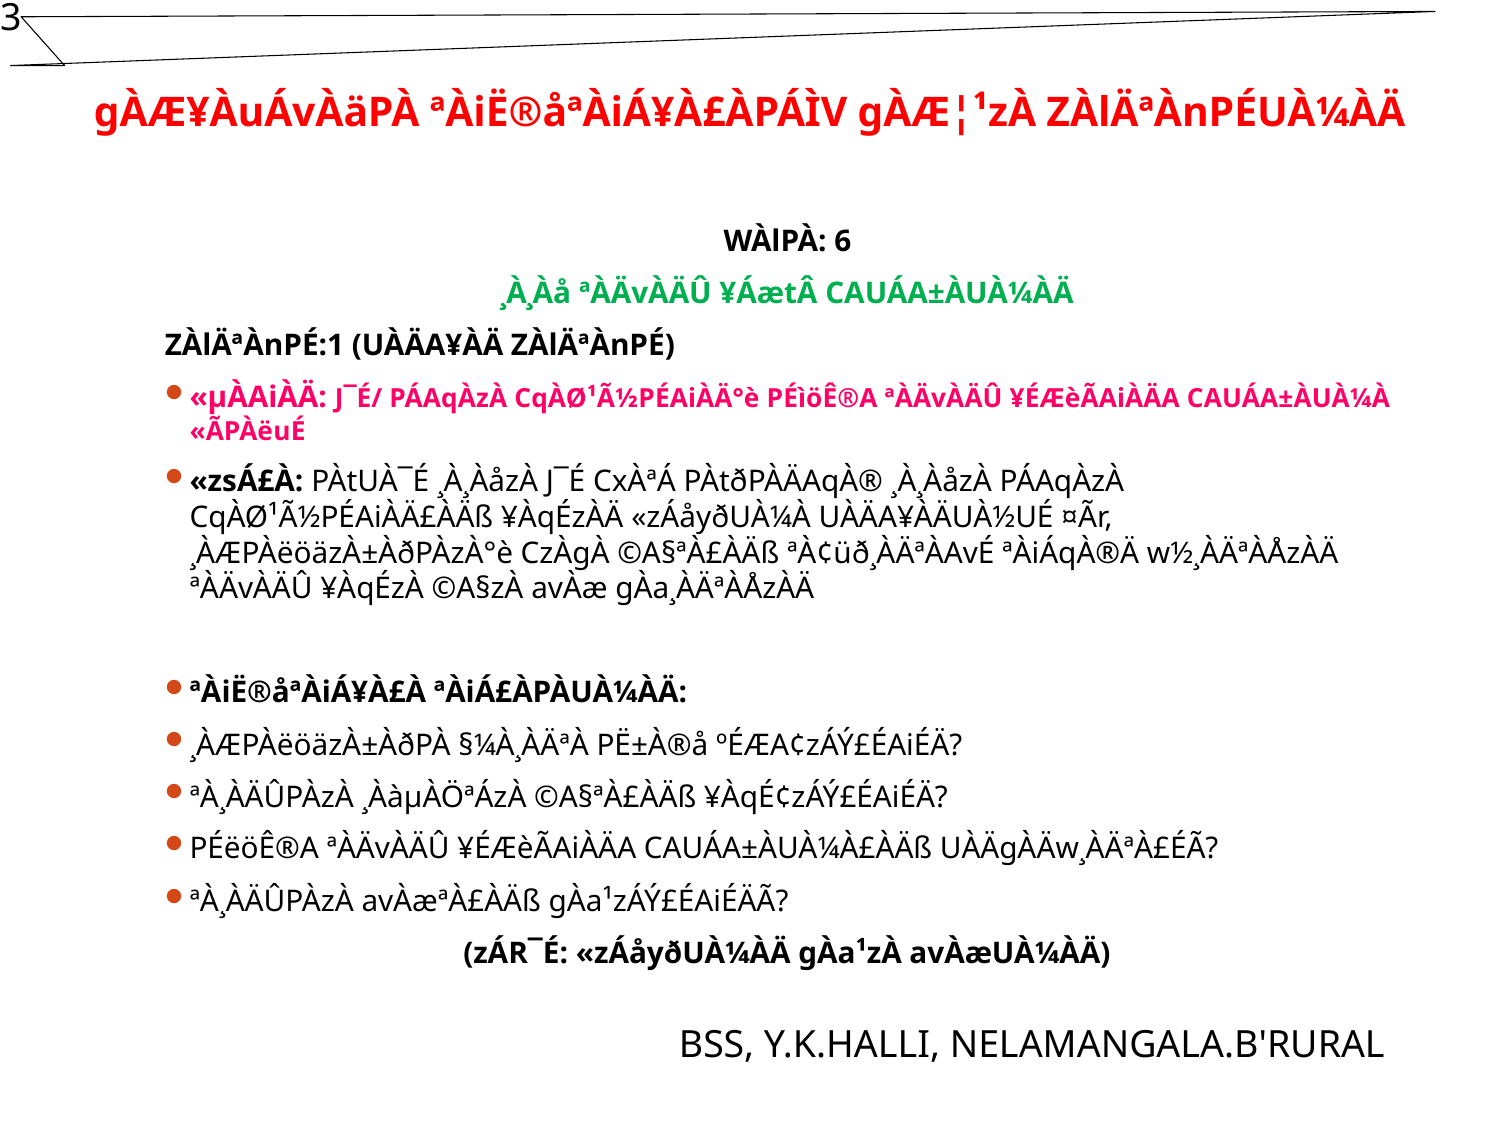

# gÀÆ¥ÀuÁvÀäPÀ ªÀiË®åªÀiÁ¥À£ÀPÁÌV gÀÆ¦¹zÀ ZÀlÄªÀnPÉUÀ¼ÀÄ
WÀlPÀ: 6
¸À¸Àå ªÀÄvÀÄÛ ¥ÁætÂ CAUÁA±ÀUÀ¼ÀÄ
ZÀlÄªÀnPÉ:1 (UÀÄA¥ÀÄ ZÀlÄªÀnPÉ)
«µÀAiÀÄ: J¯É/ PÁAqÀzÀ CqÀØ¹Ã½PÉAiÀÄ°è PÉìöÊ®A ªÀÄvÀÄÛ ¥ÉÆèÃAiÀÄA CAUÁA±ÀUÀ¼À «ÃPÀëuÉ
«zsÁ£À: PÀtUÀ¯É ¸À¸ÀåzÀ J¯É CxÀªÁ PÀtðPÀÄAqÀ® ¸À¸ÀåzÀ PÁAqÀzÀ CqÀØ¹Ã½PÉAiÀÄ£ÀÄß ¥ÀqÉzÀÄ «zÁåyðUÀ¼À UÀÄA¥ÀÄUÀ½UÉ ¤Ãr, ¸ÀÆPÀëöäzÀ±ÀðPÀzÀ°è CzÀgÀ ©A§ªÀ£ÀÄß ªÀ¢üð¸ÀÄªÀAvÉ ªÀiÁqÀ®Ä w½¸ÀÄªÀÅzÀÄ ªÀÄvÀÄÛ ¥ÀqÉzÀ ©A§zÀ avÀæ gÀa¸ÀÄªÀÅzÀÄ
ªÀiË®åªÀiÁ¥À£À ªÀiÁ£ÀPÀUÀ¼ÀÄ:
¸ÀÆPÀëöäzÀ±ÀðPÀ §¼À¸ÀÄªÀ PË±À®å ºÉÆA¢zÁÝ£ÉAiÉÄ?
ªÀ¸ÀÄÛPÀzÀ ¸ÀàµÀÖªÁzÀ ©A§ªÀ£ÀÄß ¥ÀqÉ¢zÁÝ£ÉAiÉÄ?
PÉëöÊ®A ªÀÄvÀÄÛ ¥ÉÆèÃAiÀÄA CAUÁA±ÀUÀ¼À£ÀÄß UÀÄgÀÄw¸ÀÄªÀ£ÉÃ?
ªÀ¸ÀÄÛPÀzÀ avÀæªÀ£ÀÄß gÀa¹zÁÝ£ÉAiÉÄÃ?
(zÁR¯É: «zÁåyðUÀ¼ÀÄ gÀa¹zÀ avÀæUÀ¼ÀÄ)
BSS, Y.K.HALLI, NELAMANGALA.B'RURAL